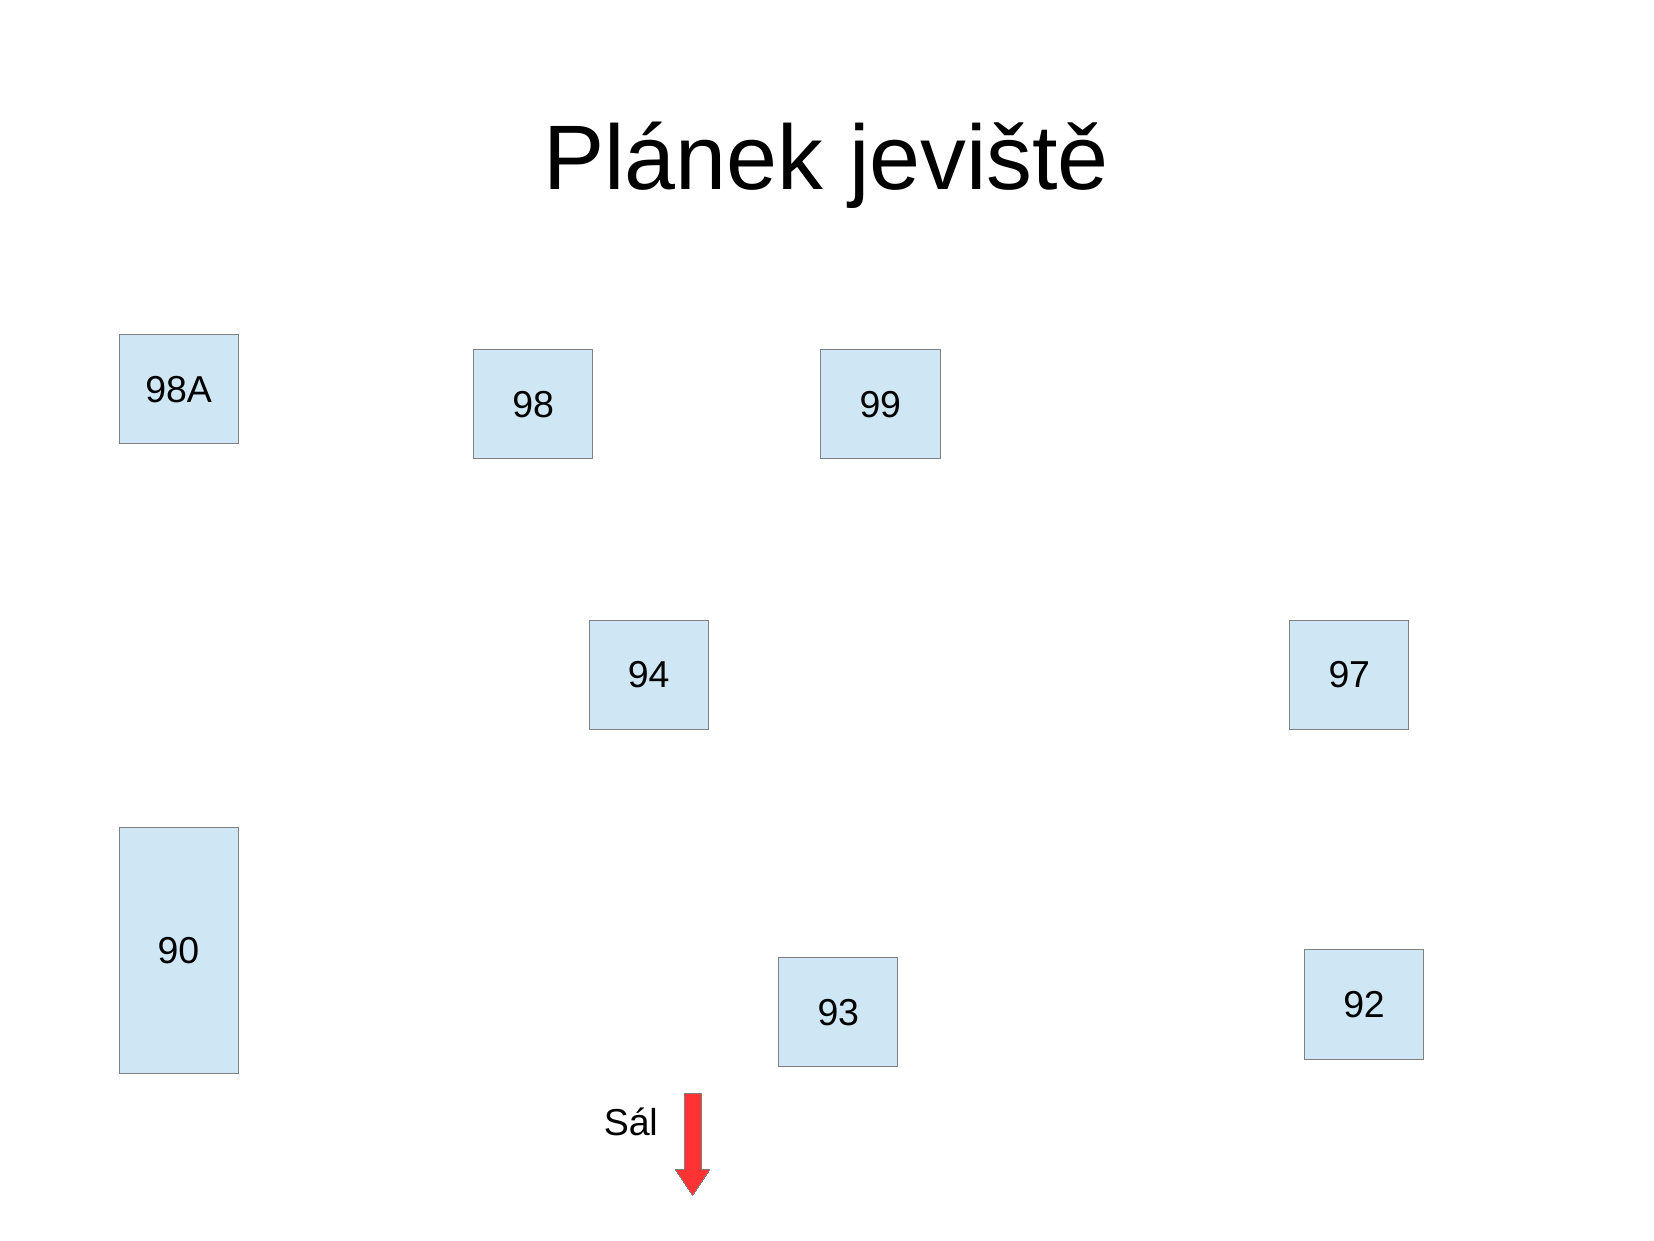

# Plánek jeviště
98A
98
99
94
97
90
92
93
Sál